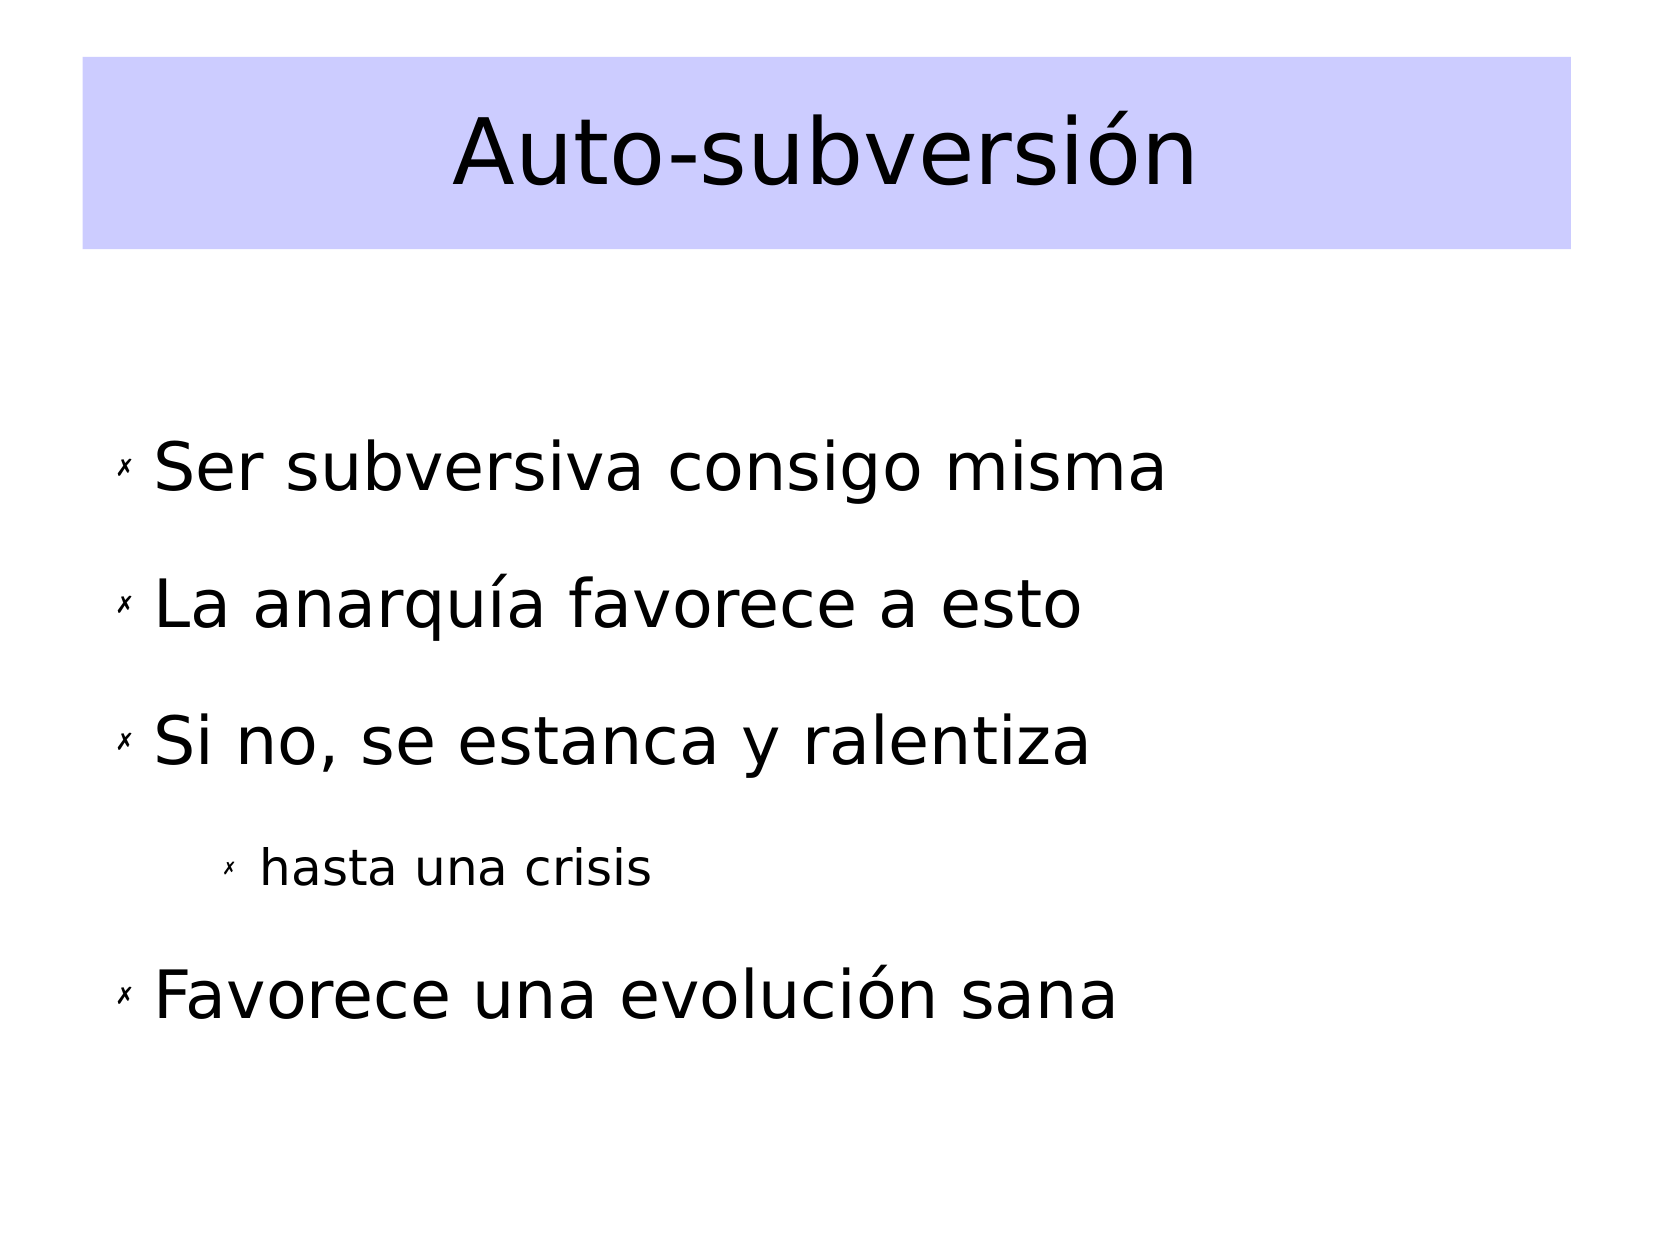

Auto-subversión
# Ser subversiva consigo misma
La anarquía favorece a esto
Si no, se estanca y ralentiza
hasta una crisis
Favorece una evolución sana